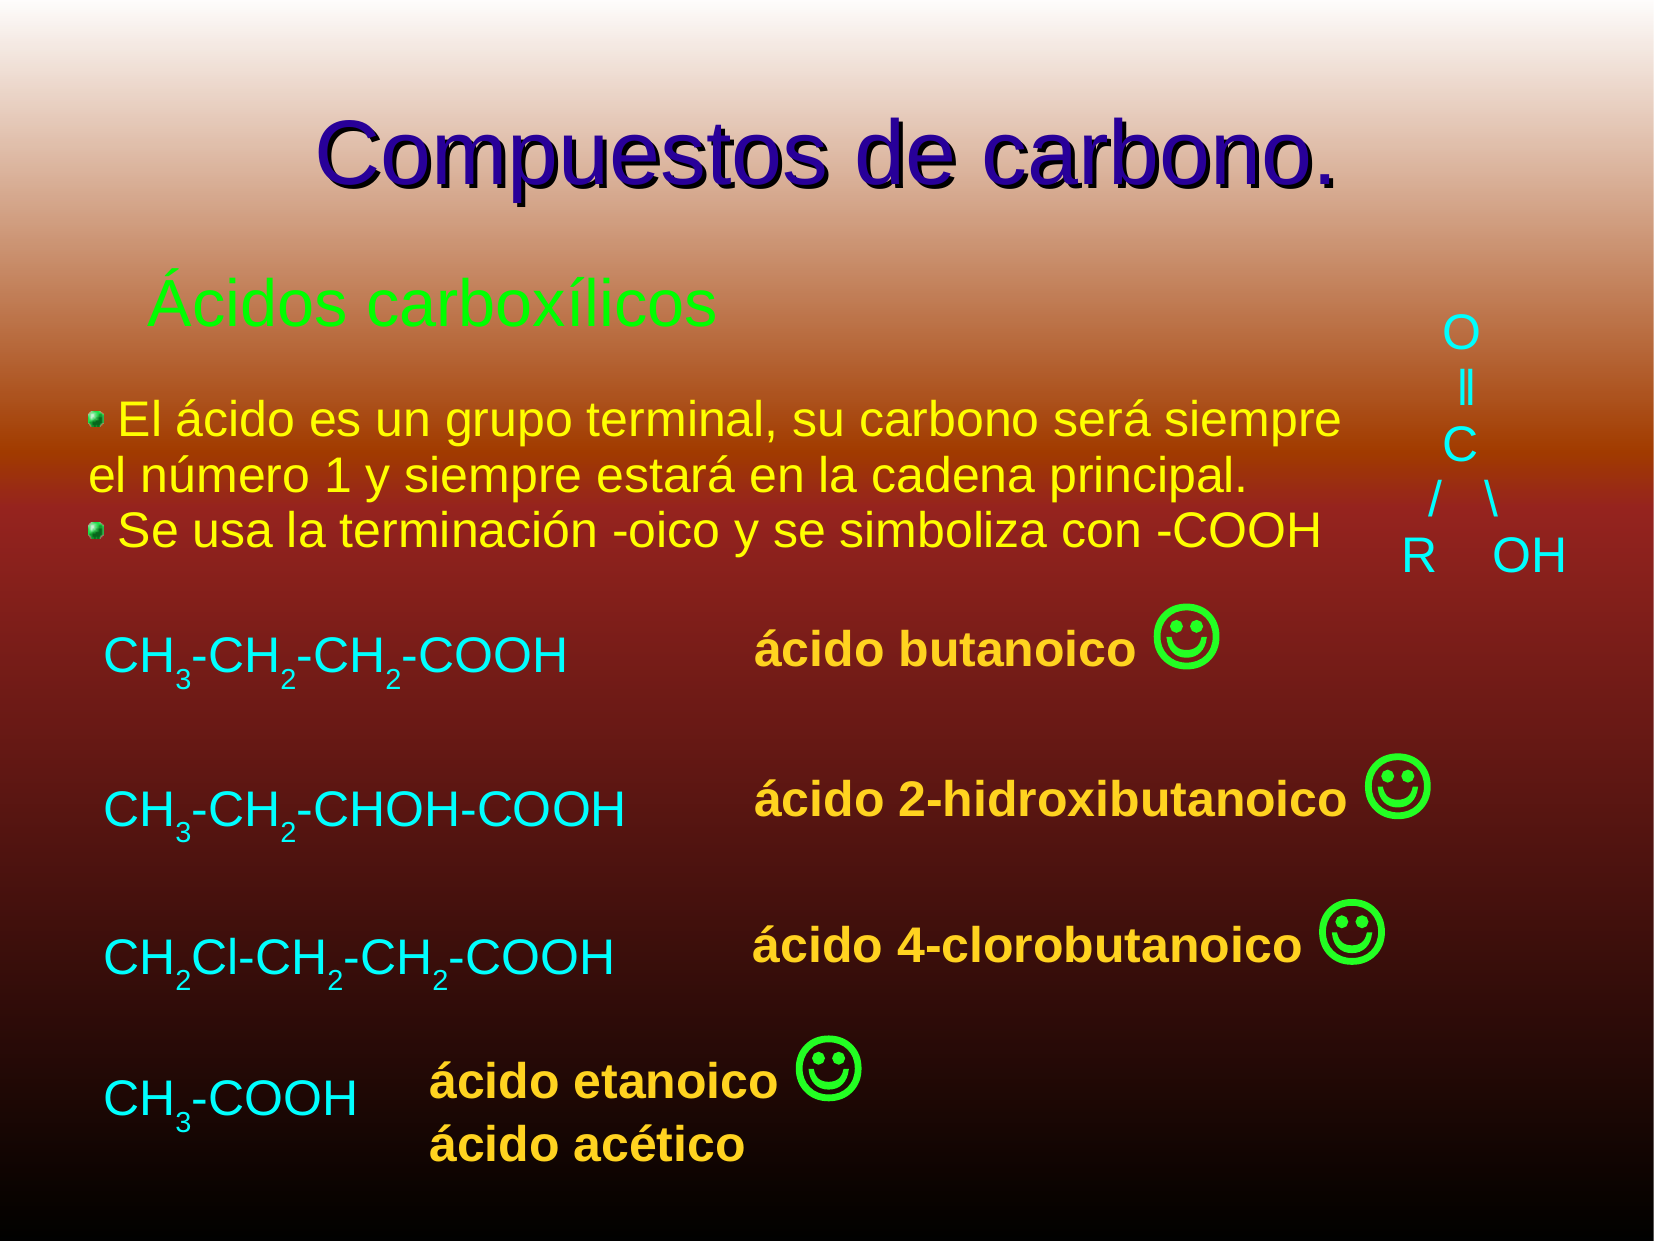

# Compuestos de carbono.
Ácidos carboxílicos
 O
 ‖
 C
 / \
 R OH
 El ácido es un grupo terminal, su carbono será siempre el número 1 y siempre estará en la cadena principal.
 Se usa la terminación -oico y se simboliza con -COOH
ácido butanoico 
CH3-CH2-CH2-COOH
ácido 2-hidroxibutanoico 
CH3-CH2-CHOH-COOH
ácido 4-clorobutanoico 
CH2Cl-CH2-CH2-COOH
ácido etanoico 
ácido acético
CH3-COOH